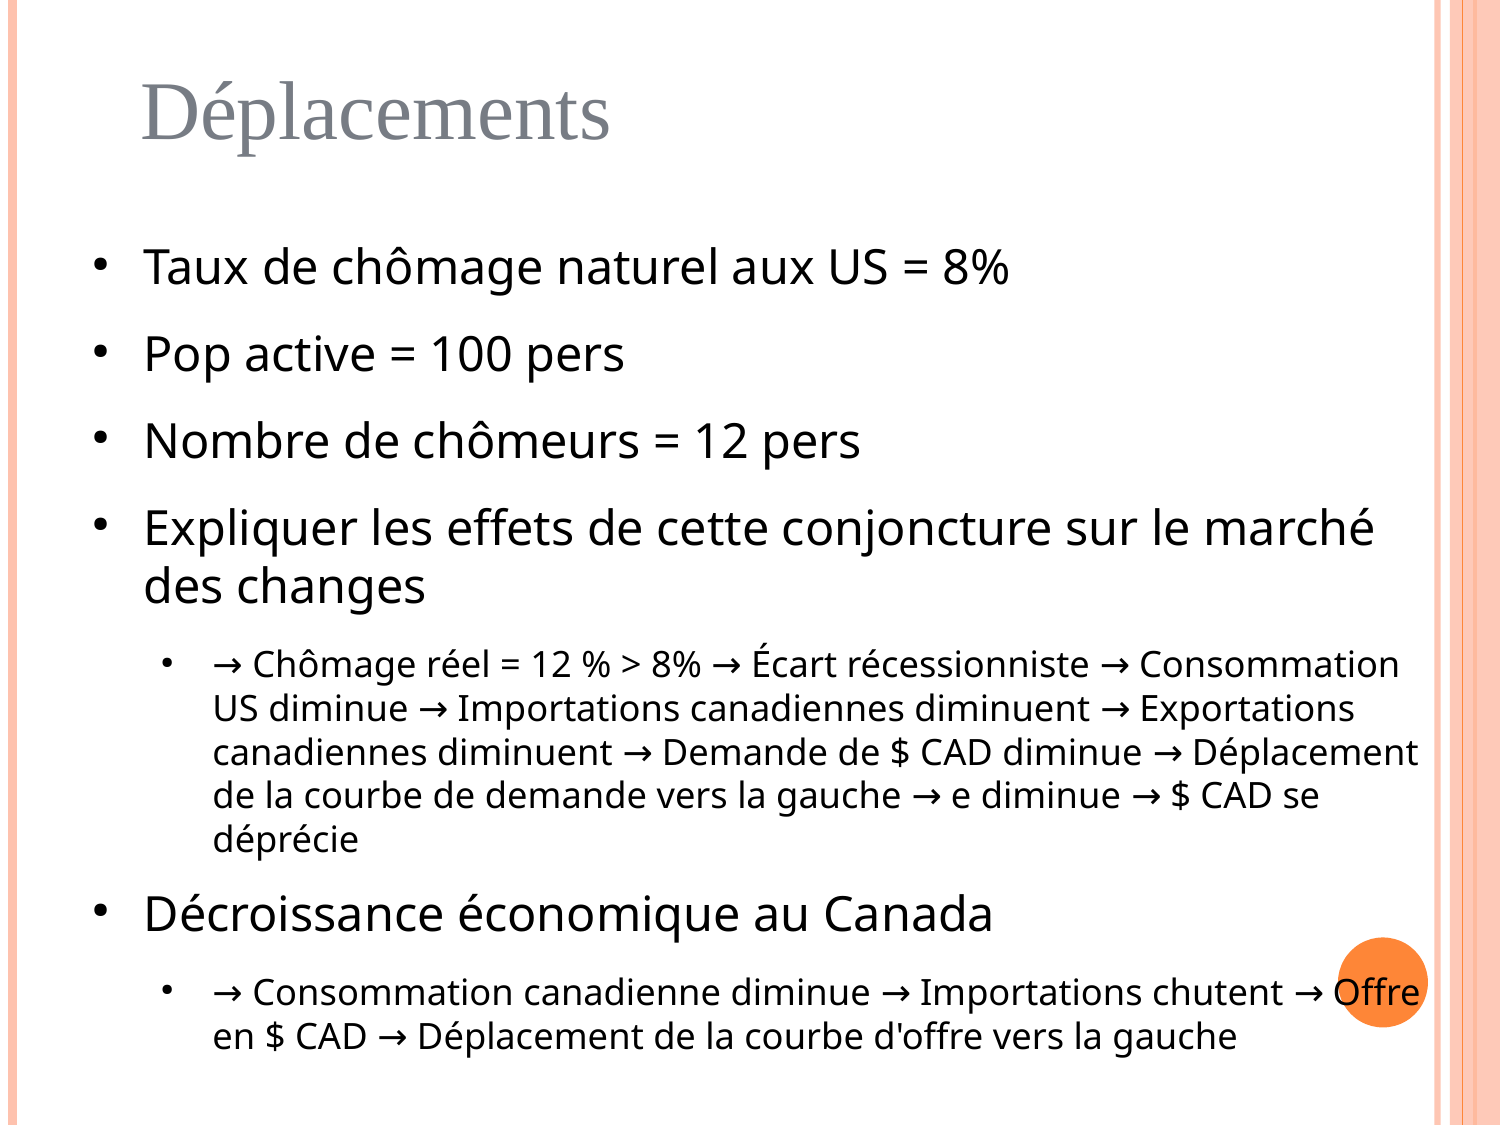

Déplacements
# Taux de chômage naturel aux US = 8%
Pop active = 100 pers
Nombre de chômeurs = 12 pers
Expliquer les effets de cette conjoncture sur le marché des changes
→ Chômage réel = 12 % > 8% → Écart récessionniste → Consommation US diminue → Importations canadiennes diminuent → Exportations canadiennes diminuent → Demande de $ CAD diminue → Déplacement de la courbe de demande vers la gauche → e diminue → $ CAD se déprécie
Décroissance économique au Canada
→ Consommation canadienne diminue → Importations chutent → Offre en $ CAD → Déplacement de la courbe d'offre vers la gauche